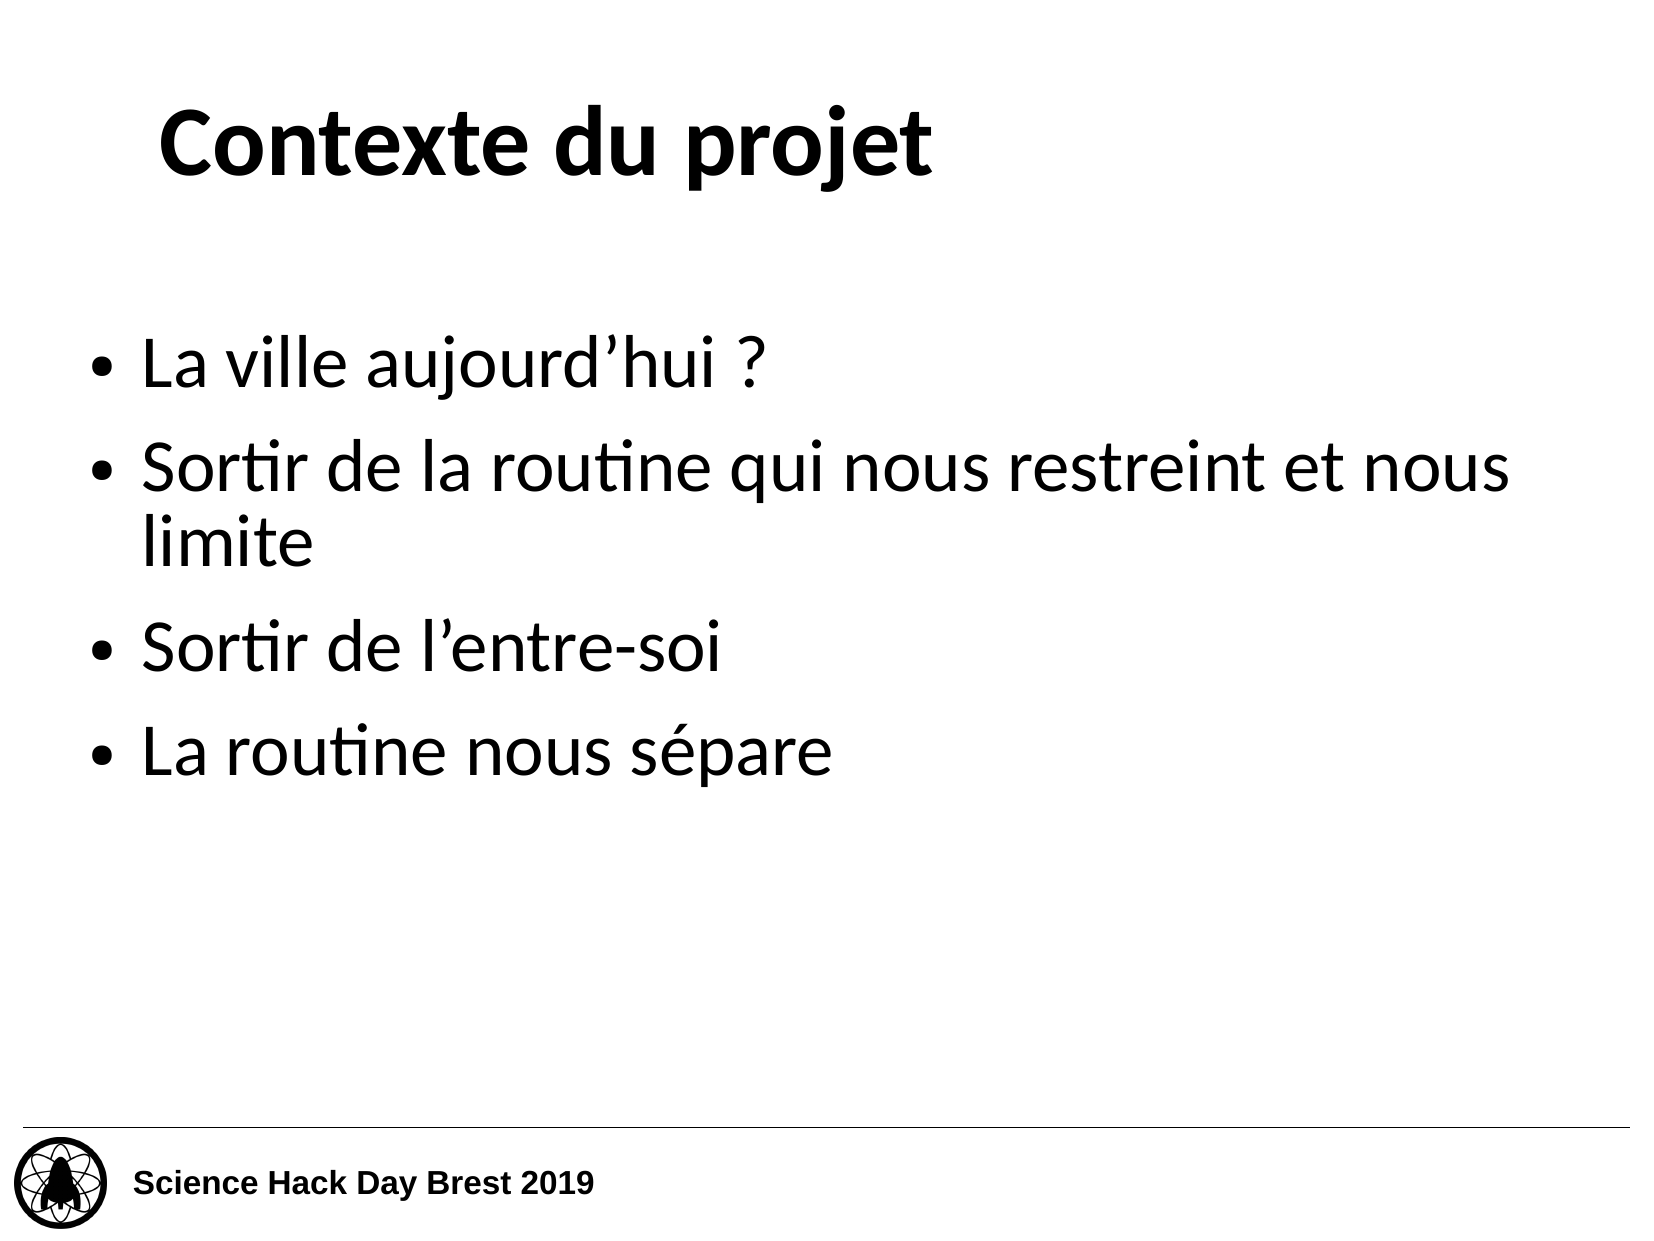

# Contexte du projet
La ville aujourd’hui ?
Sortir de la routine qui nous restreint et nous limite
Sortir de l’entre-soi
La routine nous sépare
Science Hack Day Brest 2019